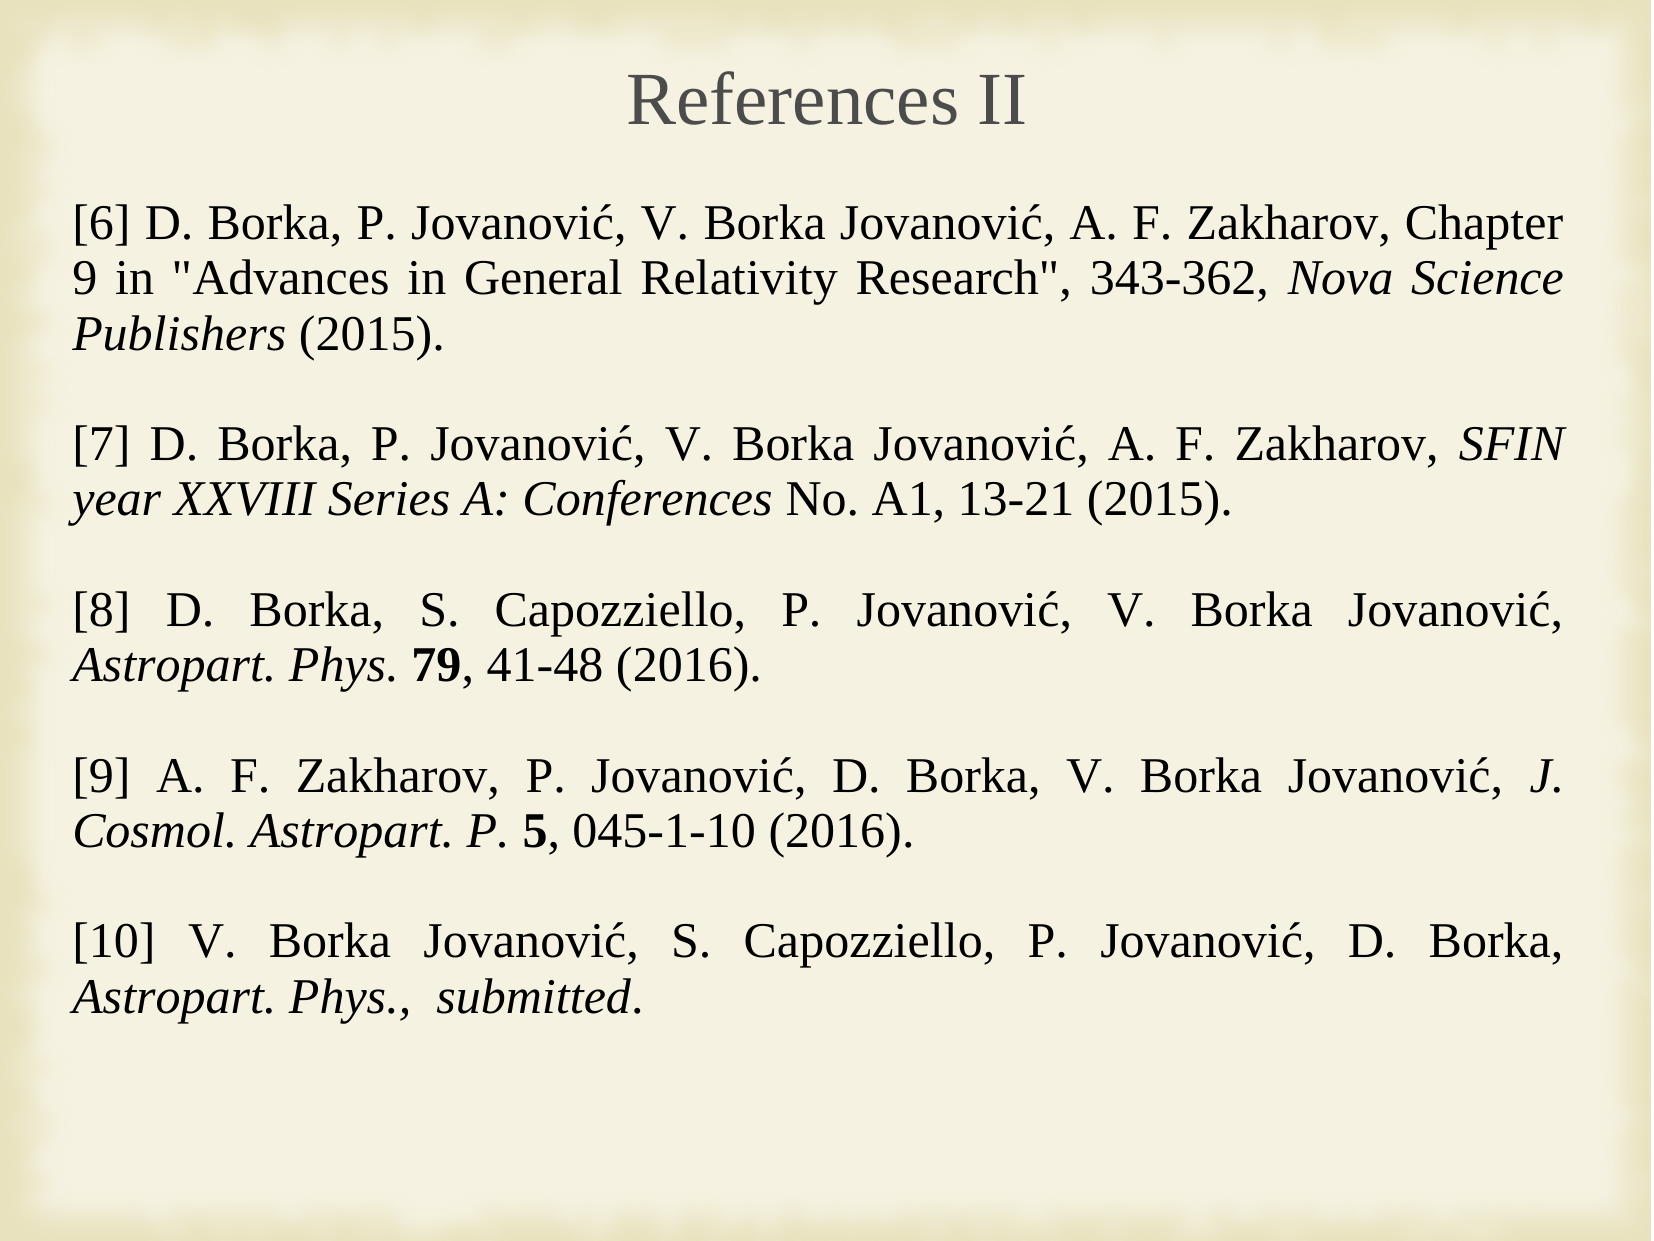

# References II
[6] D. Borka, P. Jovanović, V. Borka Jovanović, A. F. Zakharov, Chapter 9 in "Advances in General Relativity Research", 343-362, Nova Science Publishers (2015).
[7] D. Borka, P. Jovanović, V. Borka Jovanović, A. F. Zakharov, SFIN year XXVIII Series A: Conferences No. A1, 13-21 (2015).
[8] D. Borka, S. Capozziello, P. Jovanović, V. Borka Jovanović, Astropart. Phys. 79, 41-48 (2016).
[9] A. F. Zakharov, P. Jovanović, D. Borka, V. Borka Jovanović, J. Cosmol. Astropart. P. 5, 045-1-10 (2016).
[10] V. Borka Jovanović, S. Capozziello, P. Jovanović, D. Borka, Astropart. Phys., submitted.